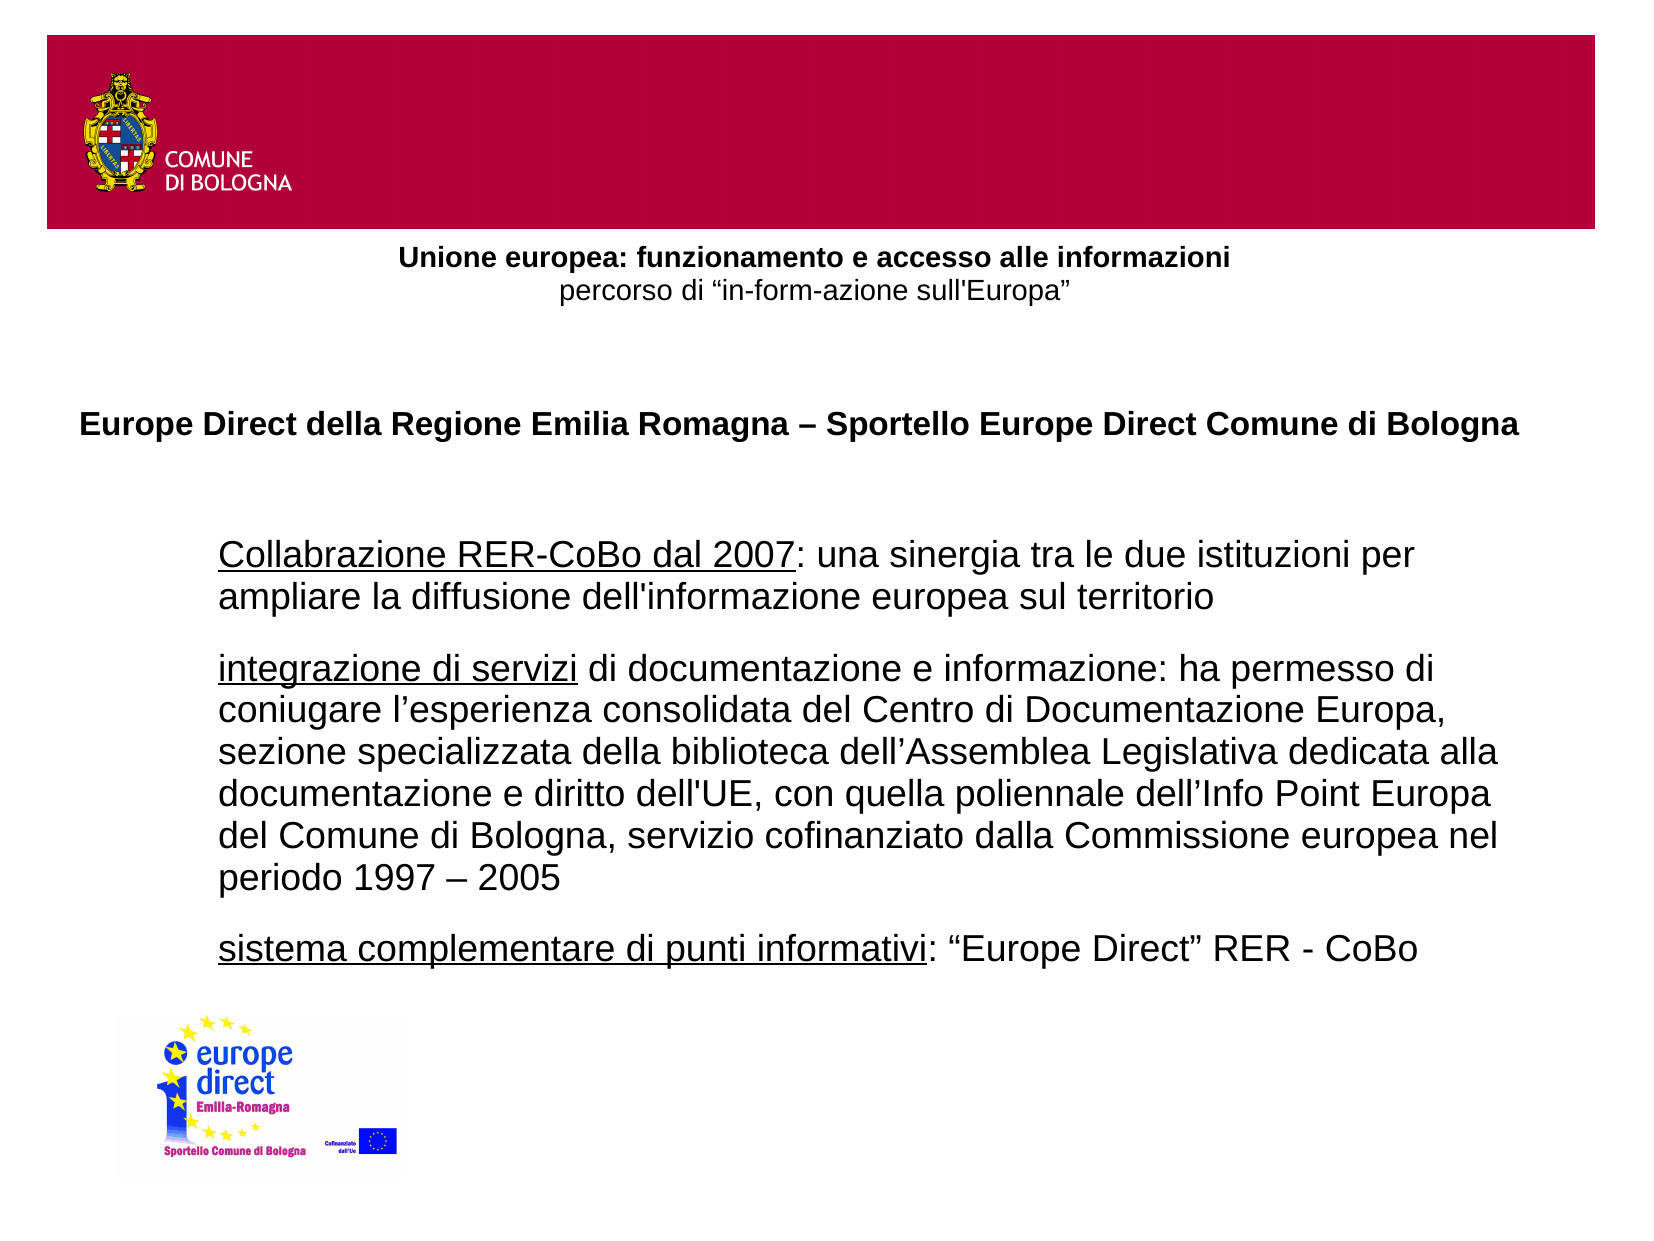

Unione europea: funzionamento e accesso alle informazioni
percorso di “in-form-azione sull'Europa”
# Europe Direct della Regione Emilia Romagna – Sportello Europe Direct Comune di Bologna
 			Collabrazione RER-CoBo dal 2007: una sinergia tra le due istituzioni per 			ampliare la diffusione dell'informazione europea sul territorio
 			integrazione di servizi di documentazione e informazione: ha permesso di 			coniugare l’esperienza consolidata del Centro di Documentazione Europa, 			sezione specializzata della biblioteca dell’Assemblea Legislativa dedicata alla 		documentazione e diritto dell'UE, con quella poliennale dell’Info Point Europa 		del Comune di Bologna, servizio cofinanziato dalla Commissione europea nel 		periodo 1997 – 2005
 			sistema complementare di punti informativi: “Europe Direct” RER - CoBo